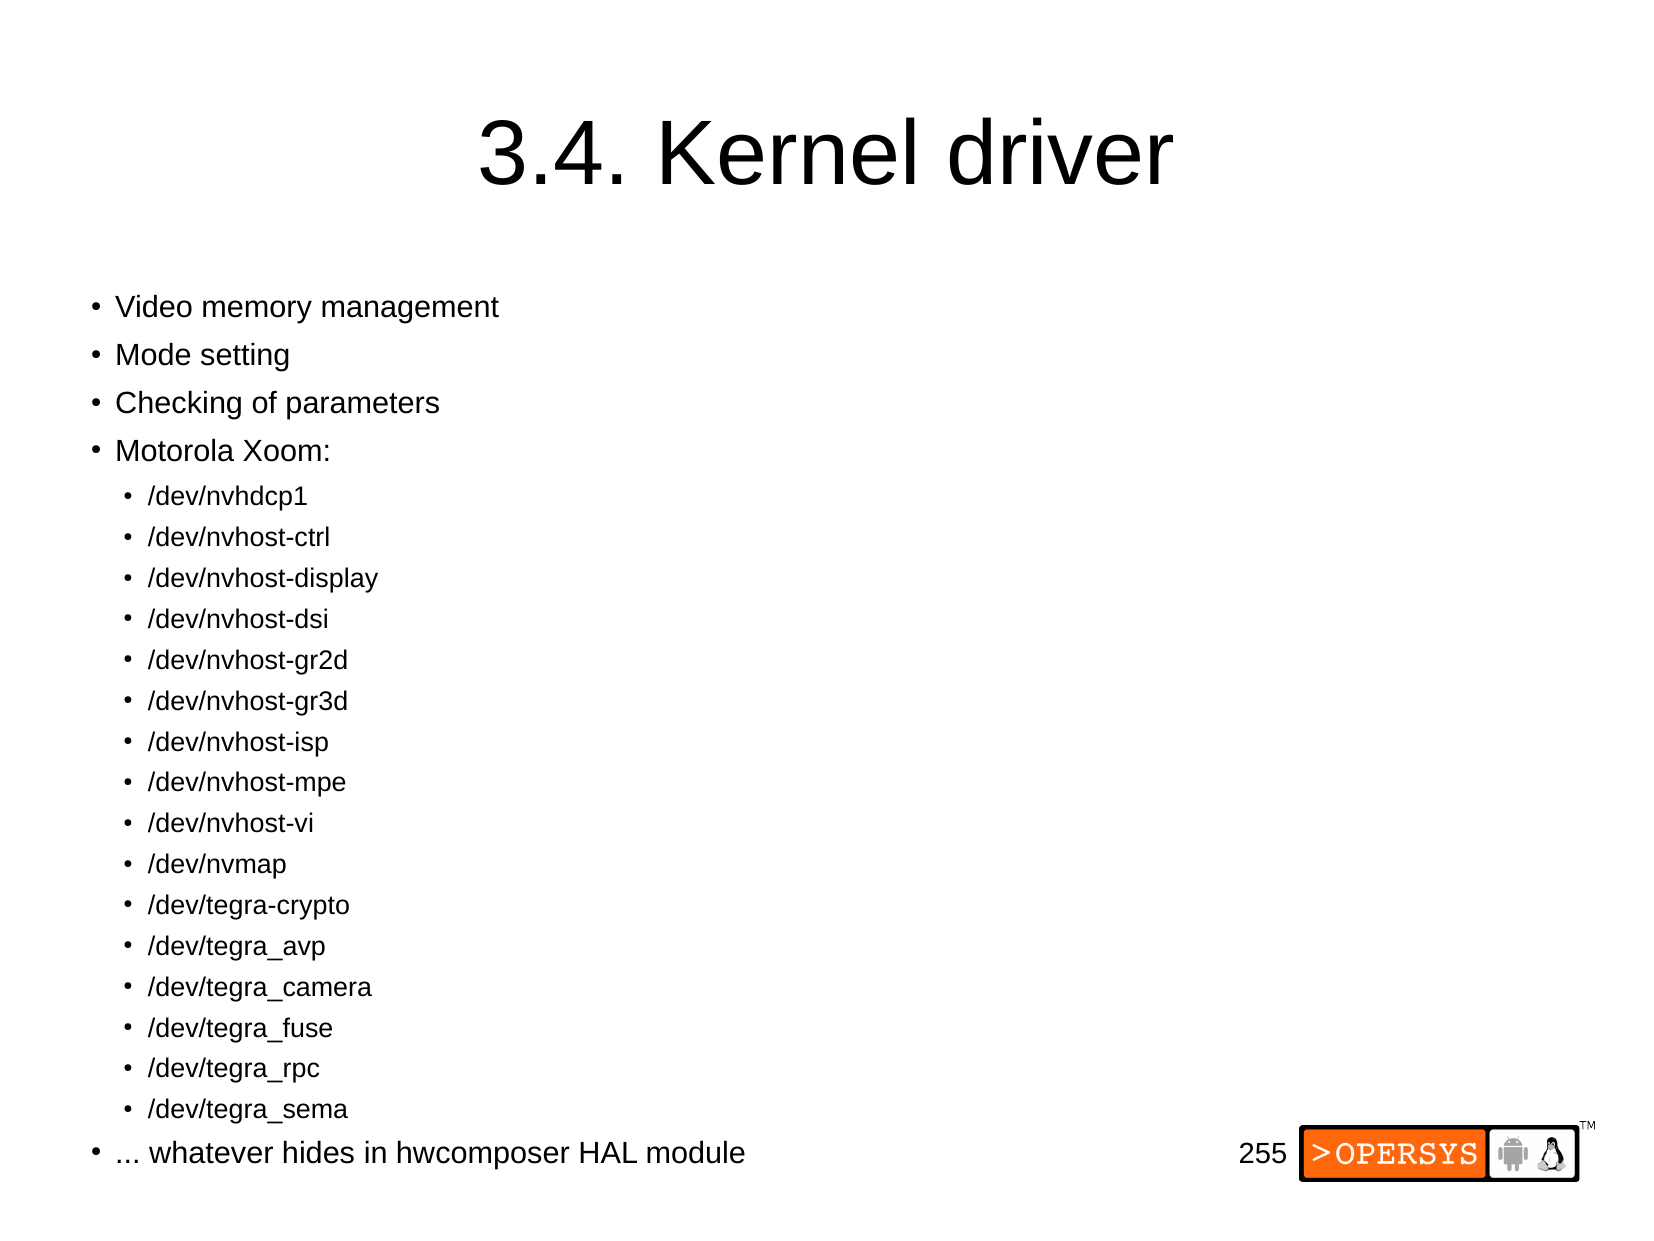

# 3.4. Kernel driver
Video memory management
Mode setting
Checking of parameters
Motorola Xoom:
/dev/nvhdcp1
/dev/nvhost-ctrl
/dev/nvhost-display
/dev/nvhost-dsi
/dev/nvhost-gr2d
/dev/nvhost-gr3d
/dev/nvhost-isp
/dev/nvhost-mpe
/dev/nvhost-vi
/dev/nvmap
/dev/tegra-crypto
/dev/tegra_avp
/dev/tegra_camera
/dev/tegra_fuse
/dev/tegra_rpc
/dev/tegra_sema
... whatever hides in hwcomposer HAL module